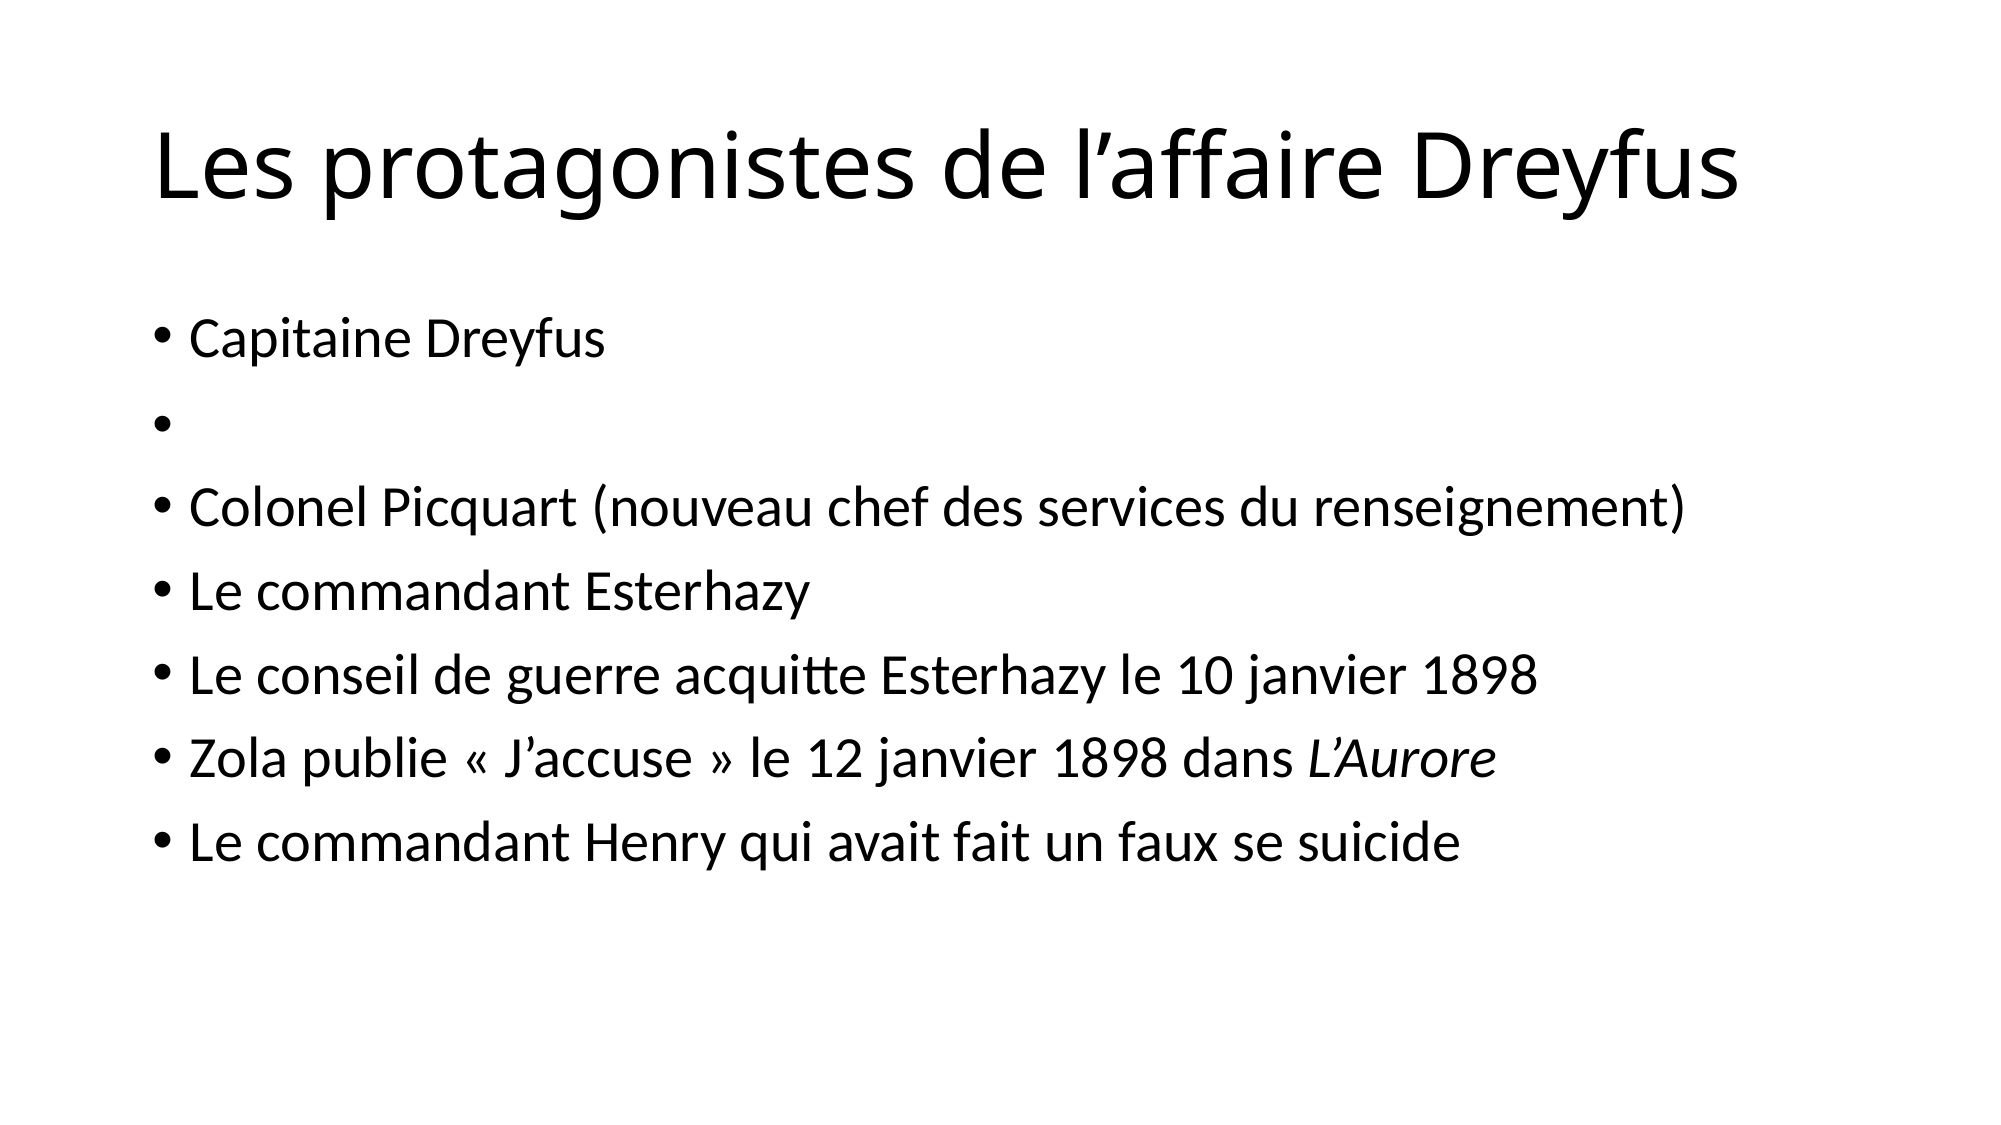

# Les protagonistes de l’affaire Dreyfus
Capitaine Dreyfus
Colonel Picquart (nouveau chef des services du renseignement)
Le commandant Esterhazy
Le conseil de guerre acquitte Esterhazy le 10 janvier 1898
Zola publie « J’accuse » le 12 janvier 1898 dans L’Aurore
Le commandant Henry qui avait fait un faux se suicide